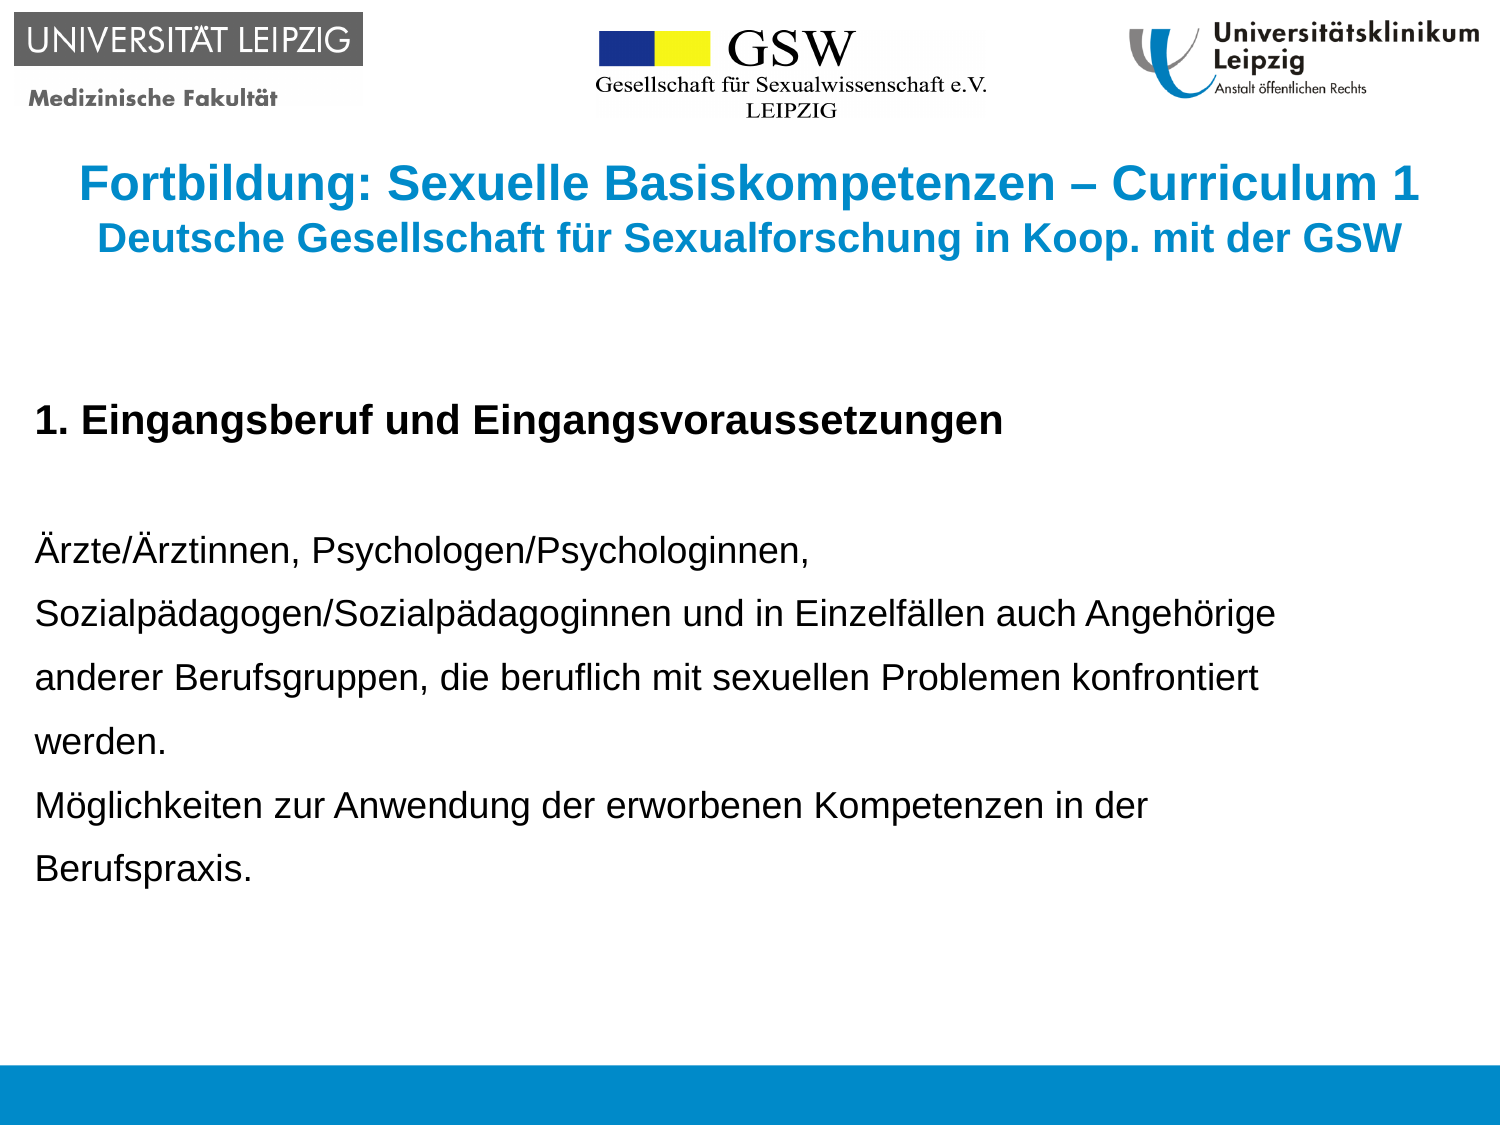

© Universitätsmedizin Leipzig
# Fortbildung: Sexuelle Basiskompetenzen – Curriculum 1 Deutsche Gesellschaft für Sexualforschung in Koop. mit der GSW
1. Eingangsberuf und Eingangsvoraussetzungen
Ärzte/Ärztinnen, Psychologen/Psychologinnen,
Sozialpädagogen/Sozialpädagoginnen und in Einzelfällen auch Angehörige
anderer Berufsgruppen, die beruflich mit sexuellen Problemen konfrontiert
werden.
Möglichkeiten zur Anwendung der erworbenen Kompetenzen in der
Berufspraxis.